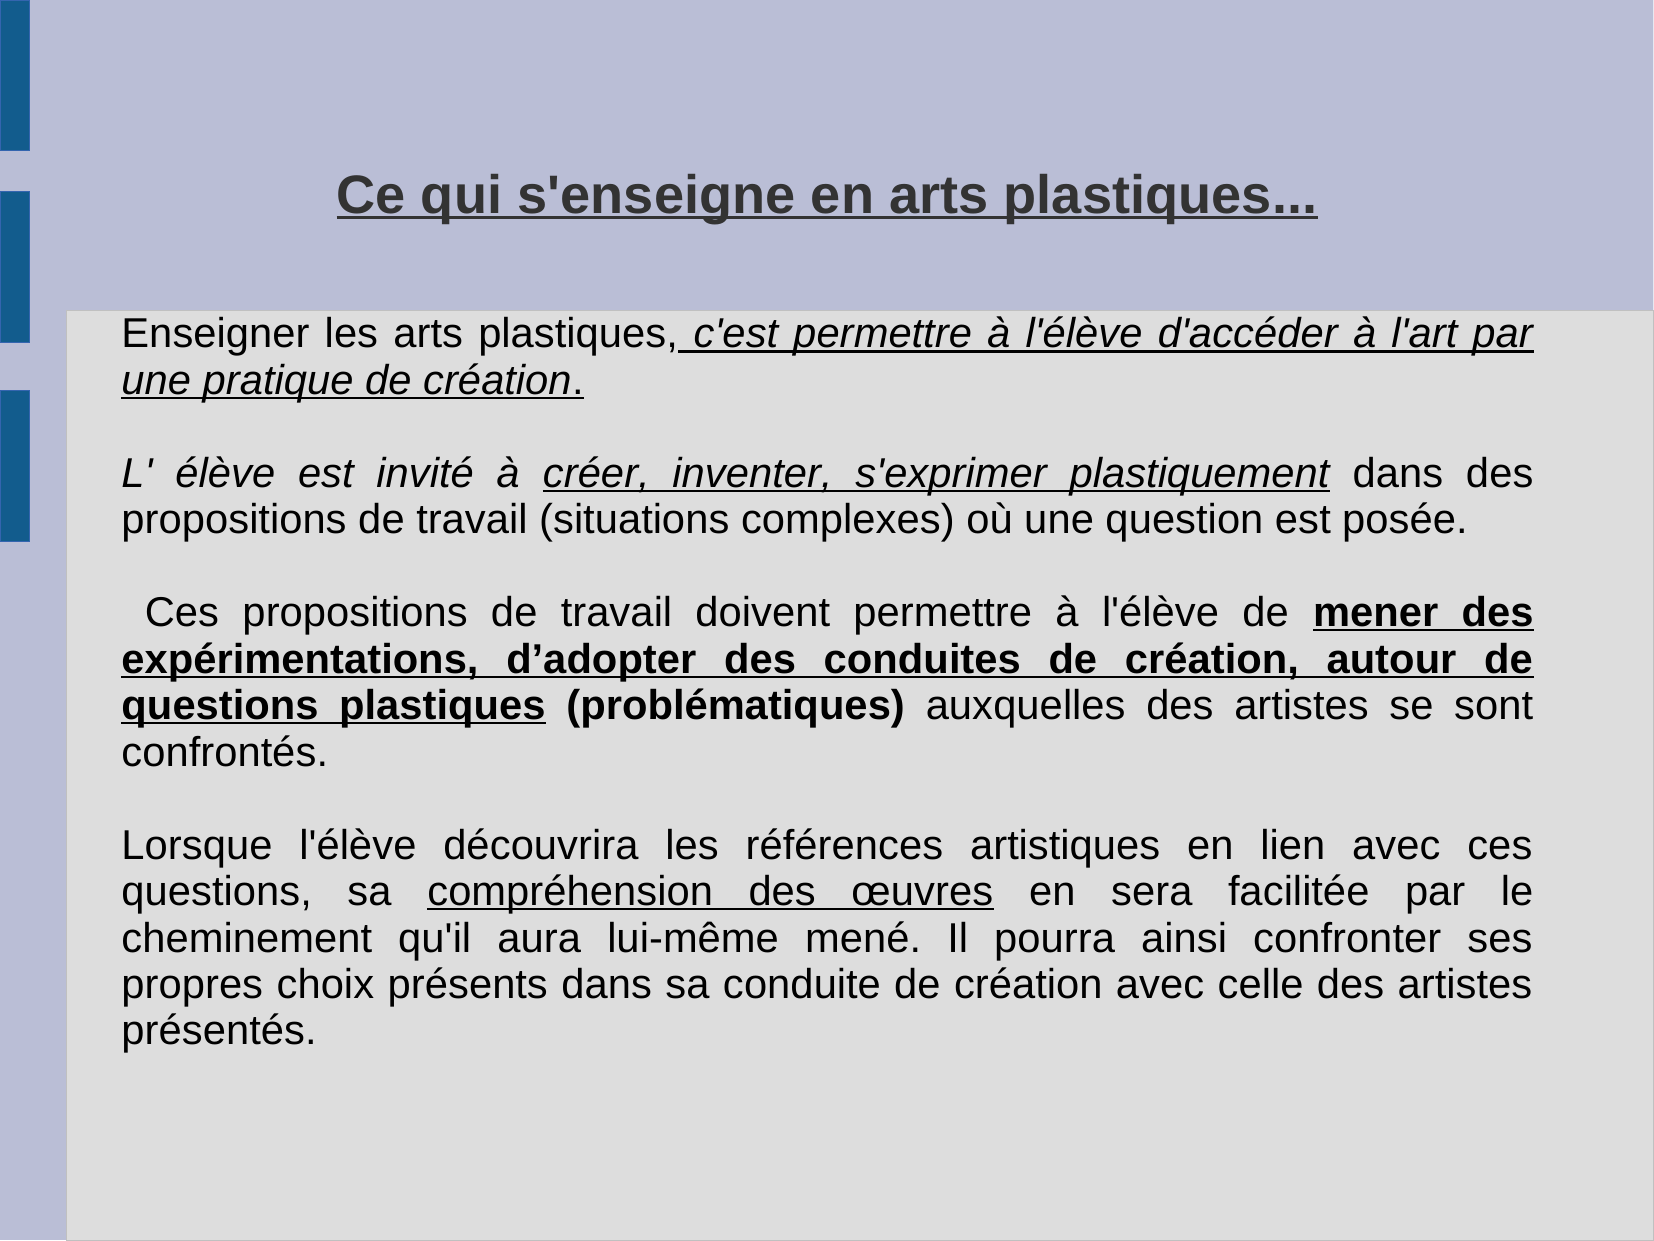

# Ce qui s'enseigne en arts plastiques...
Enseigner les arts plastiques, c'est permettre à l'élève d'accéder à l'art par une pratique de création.
L' élève est invité à créer, inventer, s'exprimer plastiquement dans des propositions de travail (situations complexes) où une question est posée.
 Ces propositions de travail doivent permettre à l'élève de mener des expérimentations, d’adopter des conduites de création, autour de questions plastiques (problématiques) auxquelles des artistes se sont confrontés.
Lorsque l'élève découvrira les références artistiques en lien avec ces questions, sa compréhension des œuvres en sera facilitée par le cheminement qu'il aura lui-même mené. Il pourra ainsi confronter ses propres choix présents dans sa conduite de création avec celle des artistes présentés.